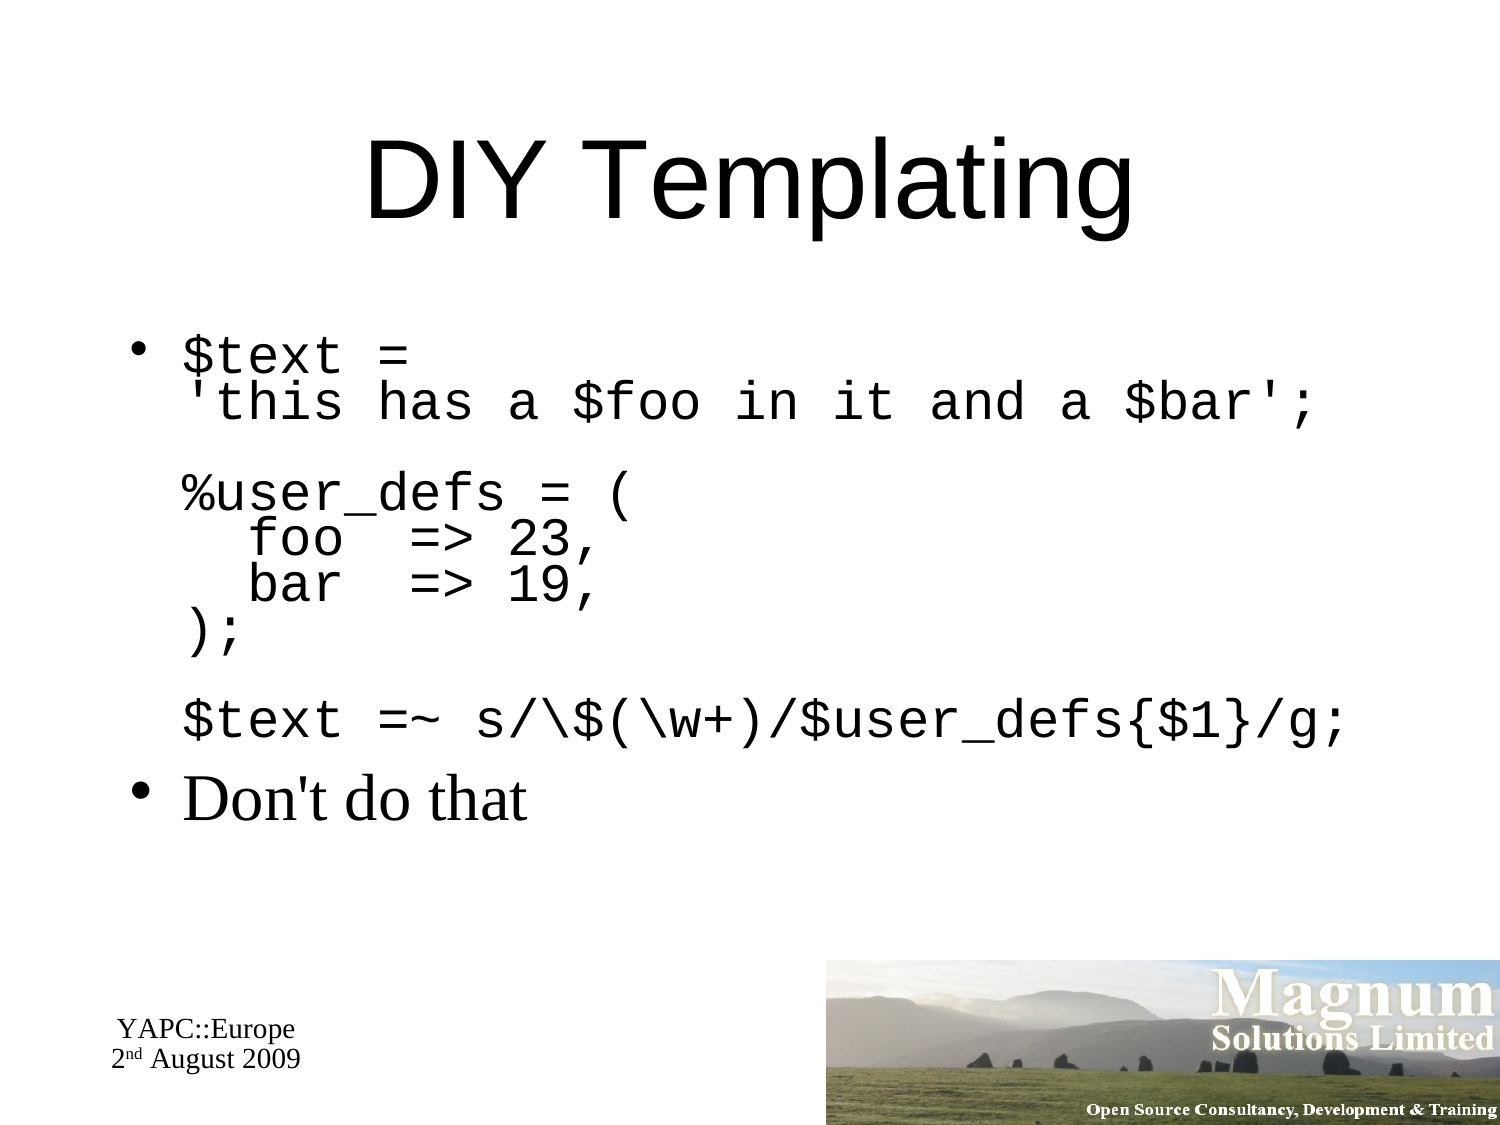

# DIY Templating
$text =
'this has a $foo in it and a $bar';
%user_defs = (
 foo => 23,
 bar => 19,
);
$text =~ s/\$(\w+)/$user_defs{$1}/g;
Don't do that
113